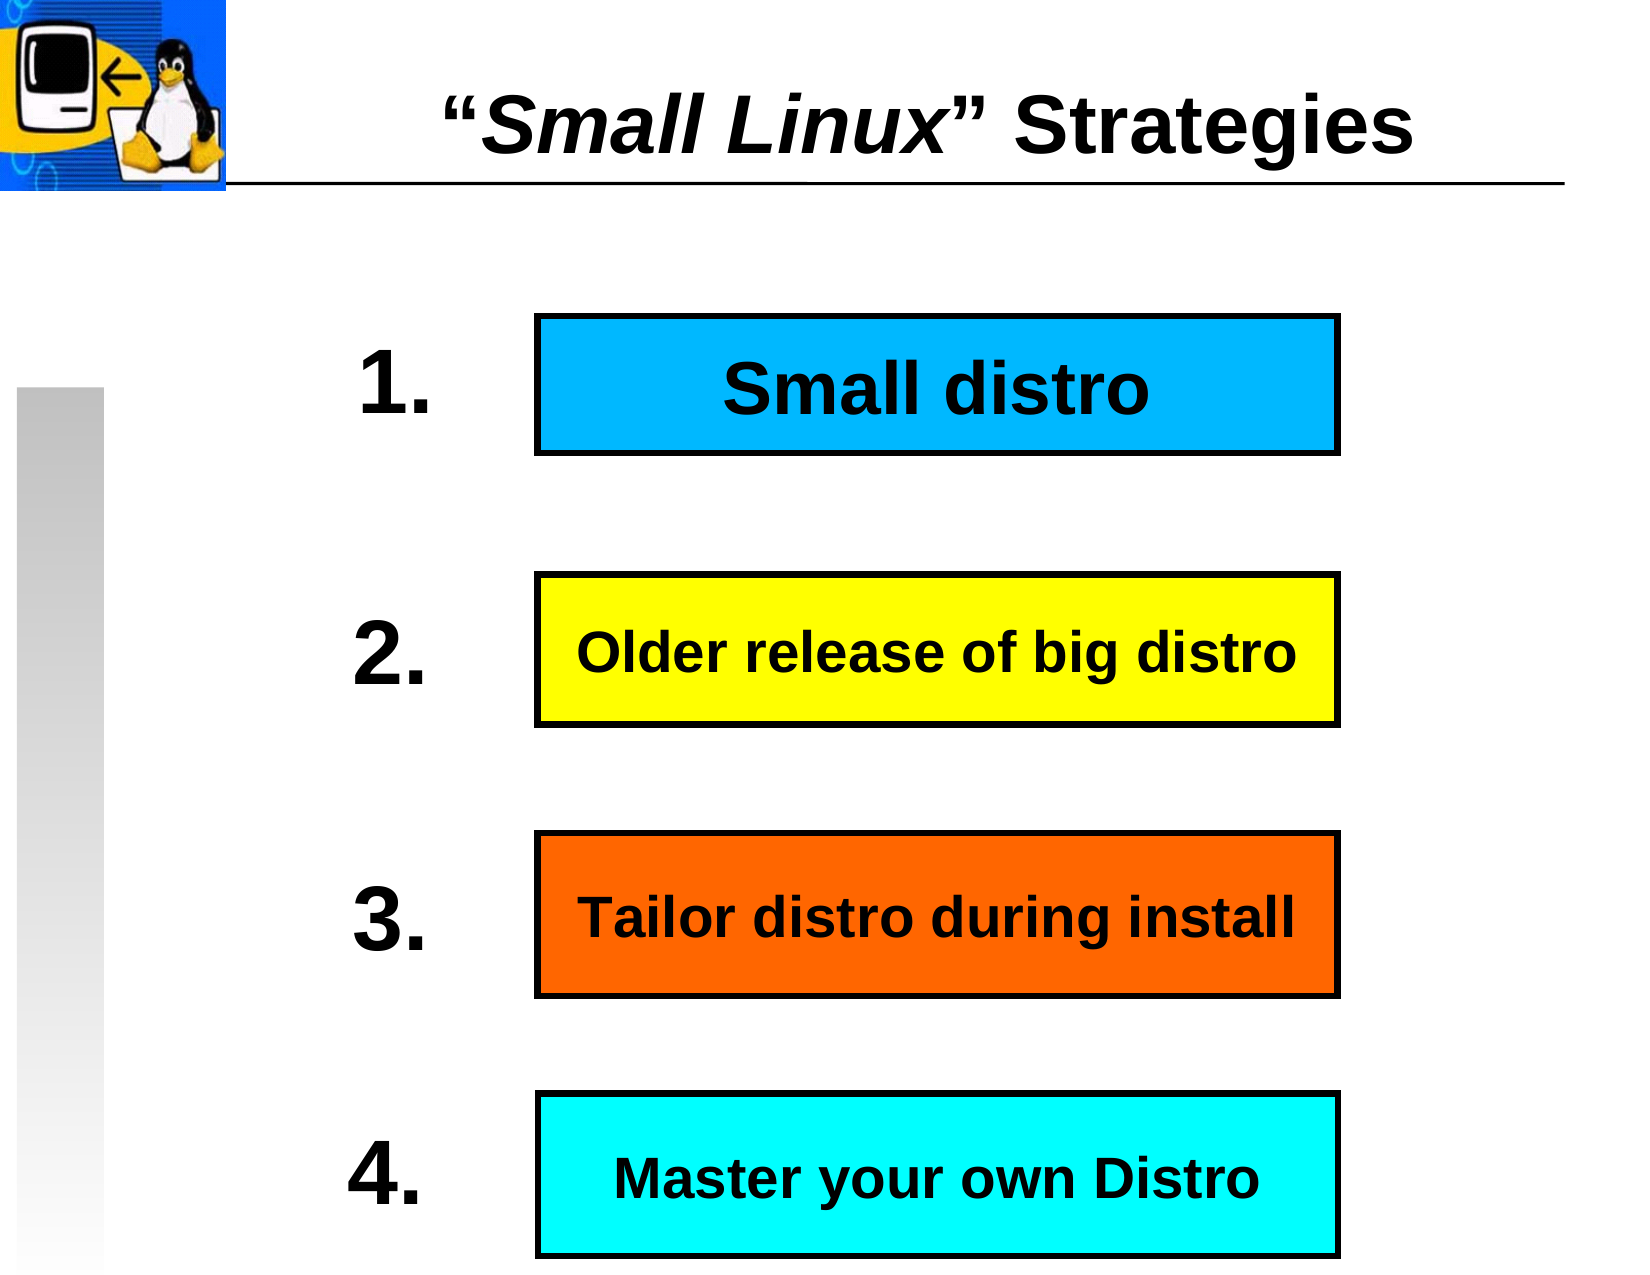

“Small Linux” Strategies
1.
Small distro
Older release of big distro
2.
Tailor distro during install
3.
Master your own Distro
4.